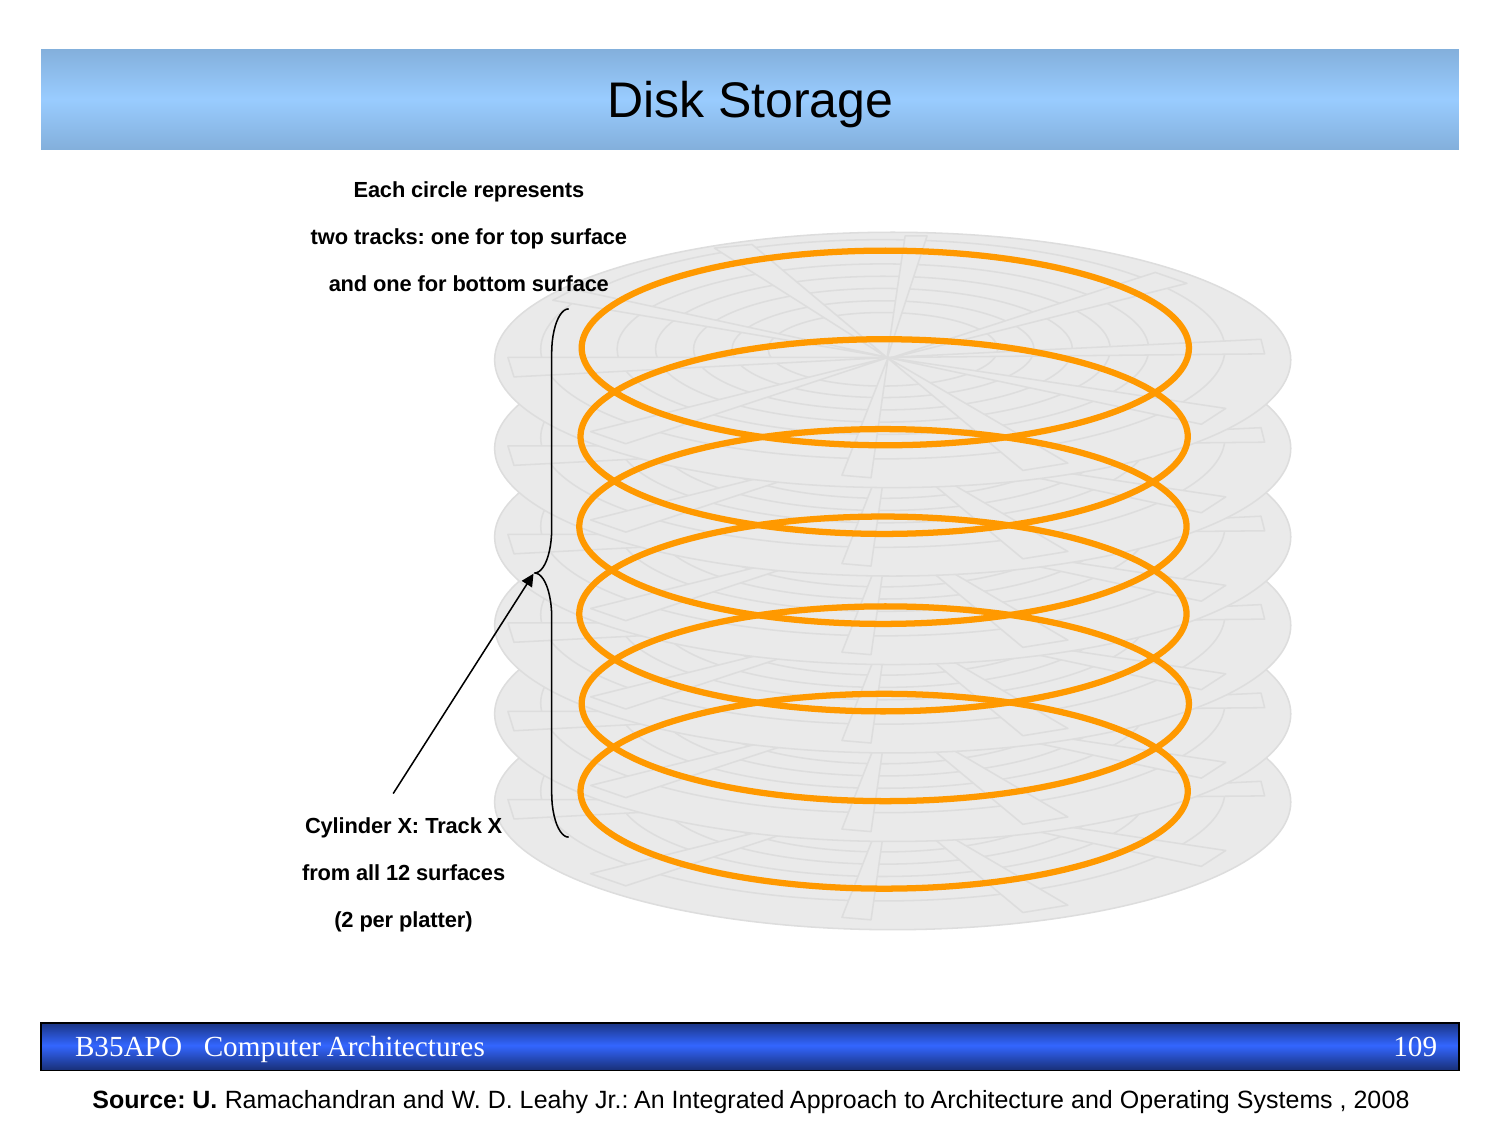

# Disk Storage
Each circle represents
two tracks: one for top surface
and one for bottom surface
Cylinder X: Track X
from all 12 surfaces
(2 per platter)
B35APO Computer Architectures
109
Source: U. Ramachandran and W. D. Leahy Jr.: An Integrated Approach to Architecture and Operating Systems , 2008